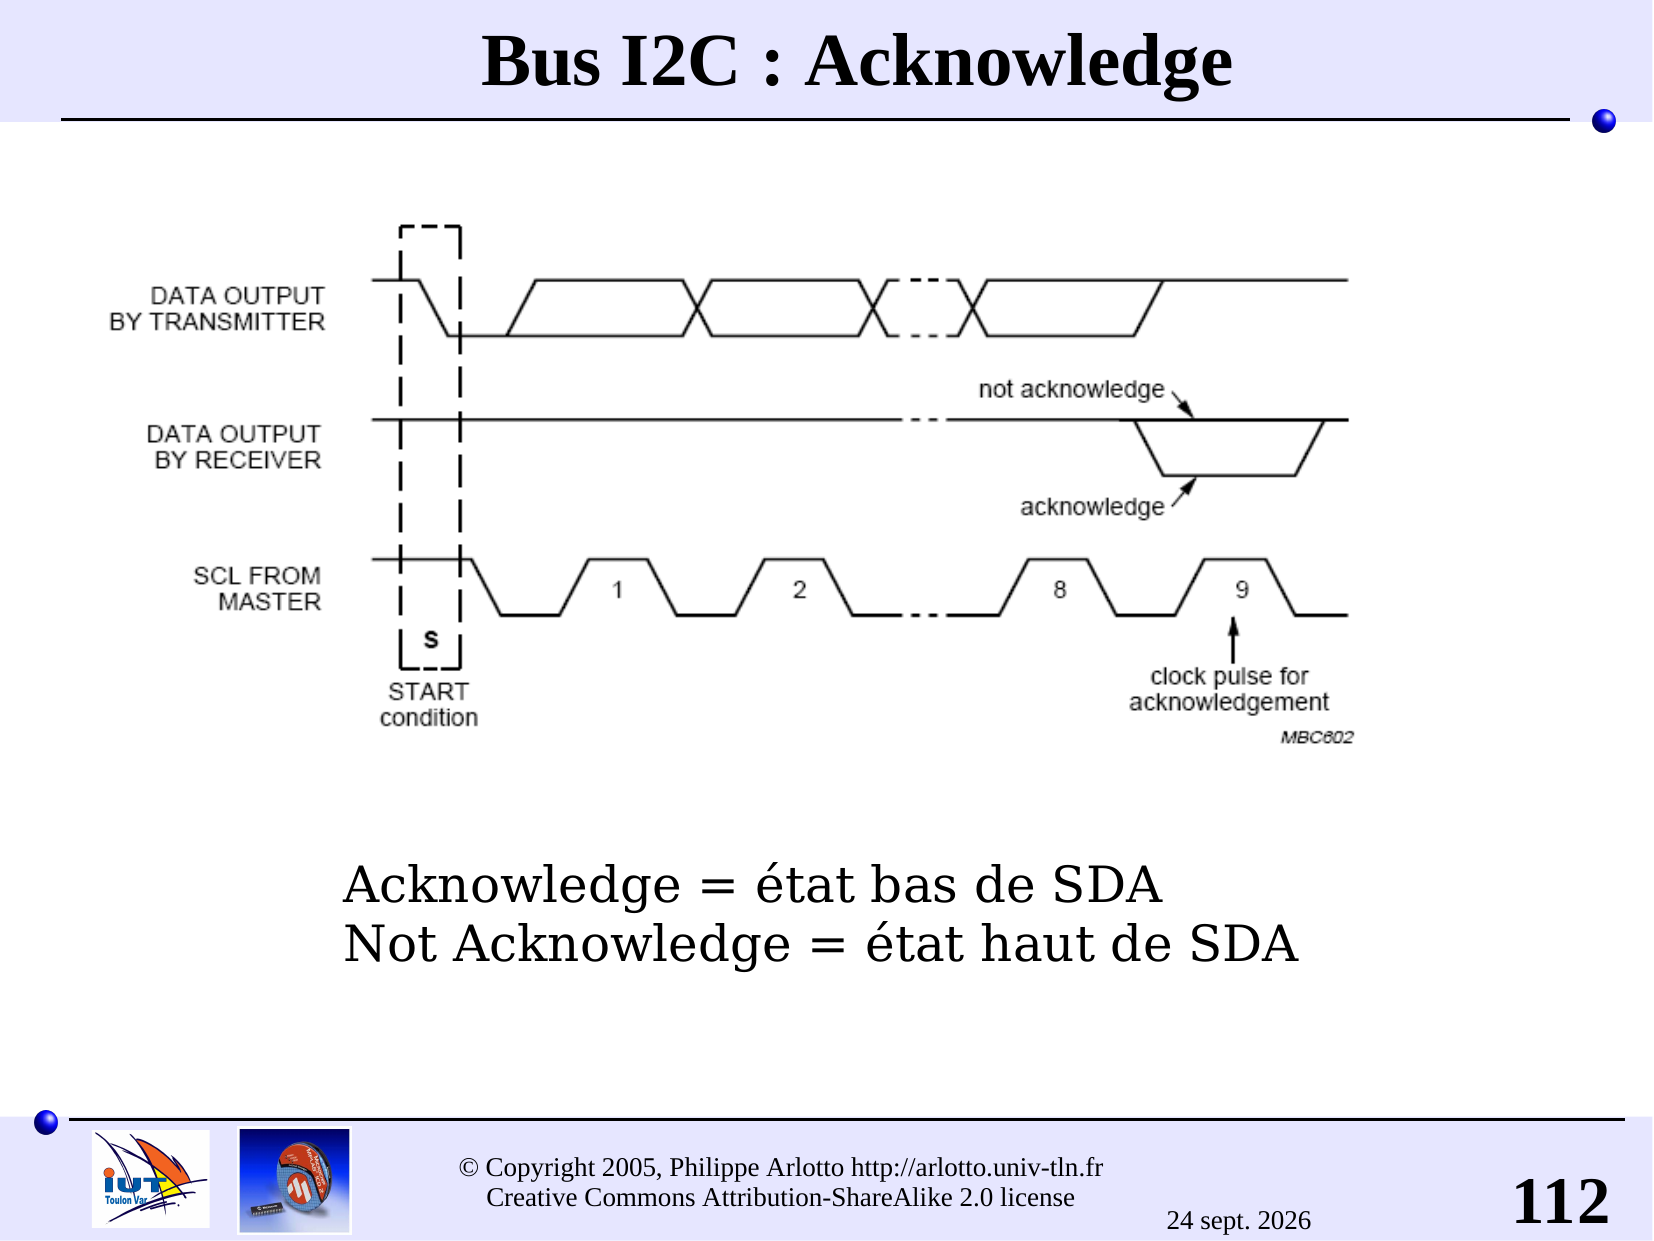

# Bus I2C : Acknowledge
Acknowledge = état bas de SDA
Not Acknowledge = état haut de SDA